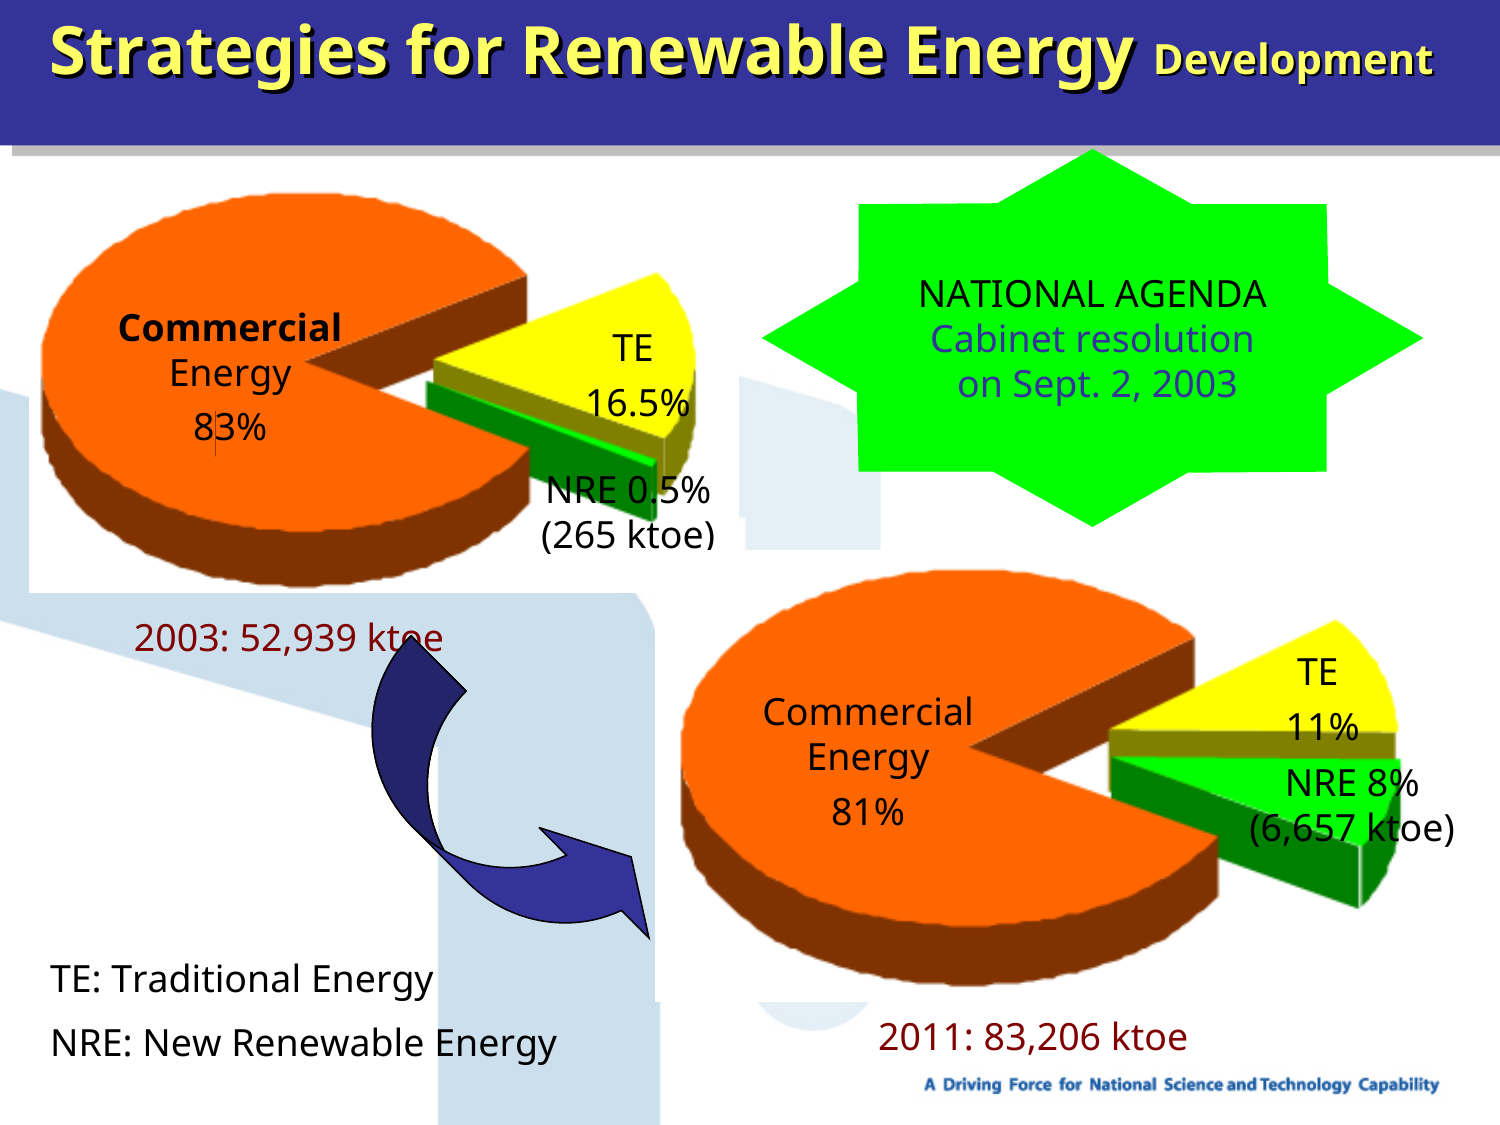

Strategies for Renewable Energy Development
NATIONAL AGENDA
Cabinet resolution
 on Sept. 2, 2003
Commercial Energy
83%
TE
16.5%
NRE 0.5%
(265 ktoe)
2003: 52,939 ktoe
TE
11%
Commercial Energy
81%
NRE 8%
(6,657 ktoe)
2011: 83,206 ktoe
TE: Traditional Energy
NRE: New Renewable Energy